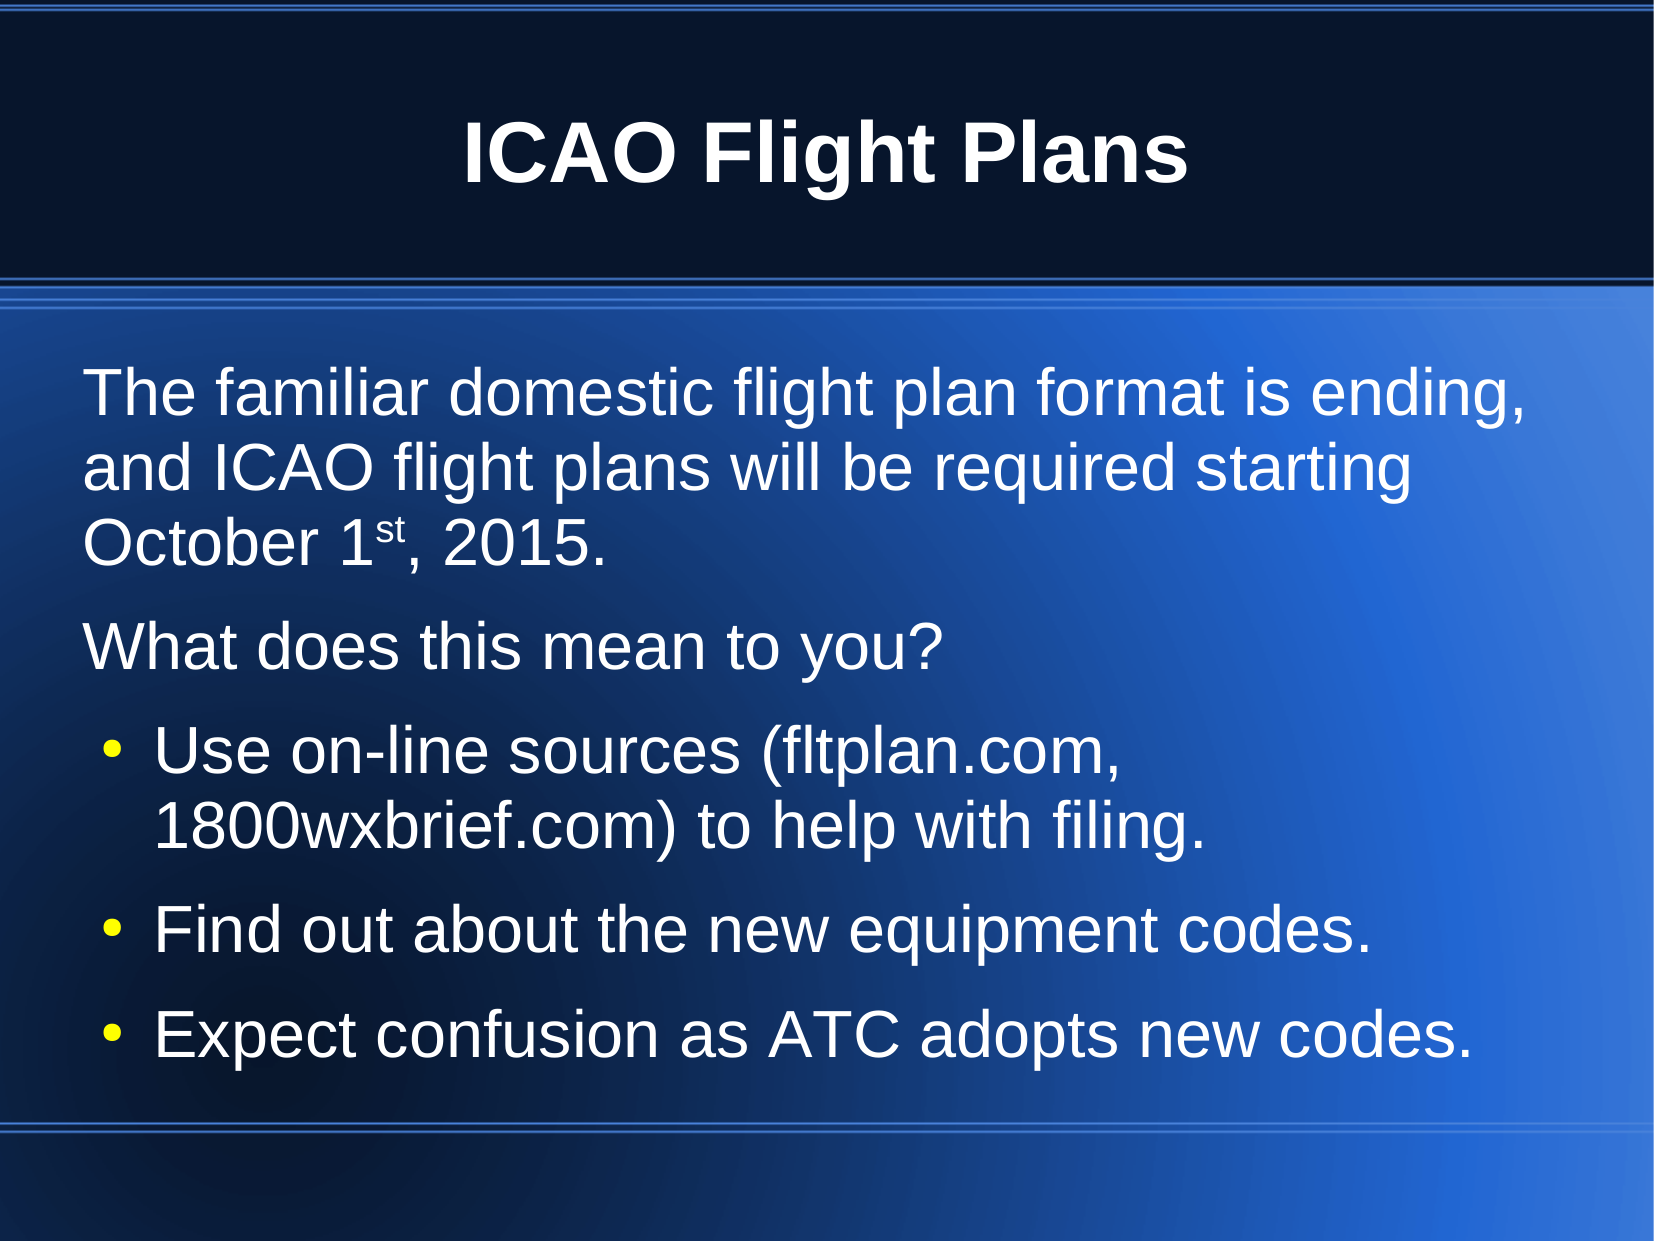

# ICAO Flight Plans
The familiar domestic flight plan format is ending, and ICAO flight plans will be required starting October 1st, 2015.
What does this mean to you?
Use on-line sources (fltplan.com, 1800wxbrief.com) to help with filing.
Find out about the new equipment codes.
Expect confusion as ATC adopts new codes.